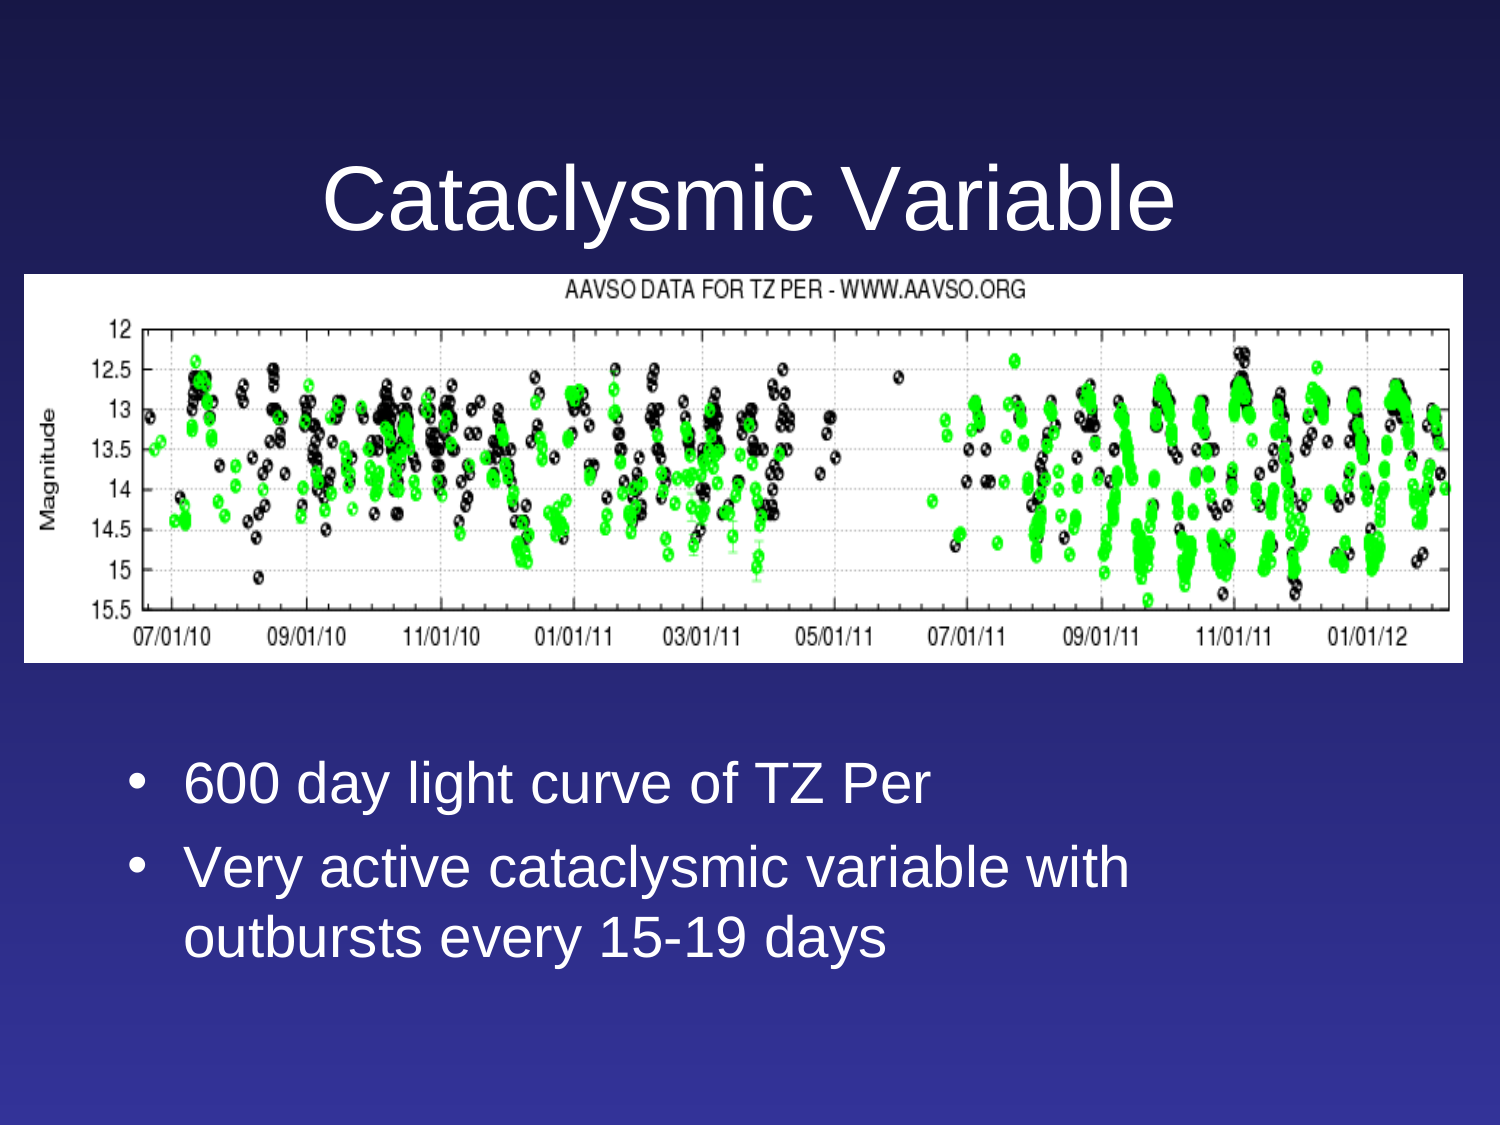

# Cataclysmic Variable
600 day light curve of TZ Per
Very active cataclysmic variable with outbursts every 15-19 days